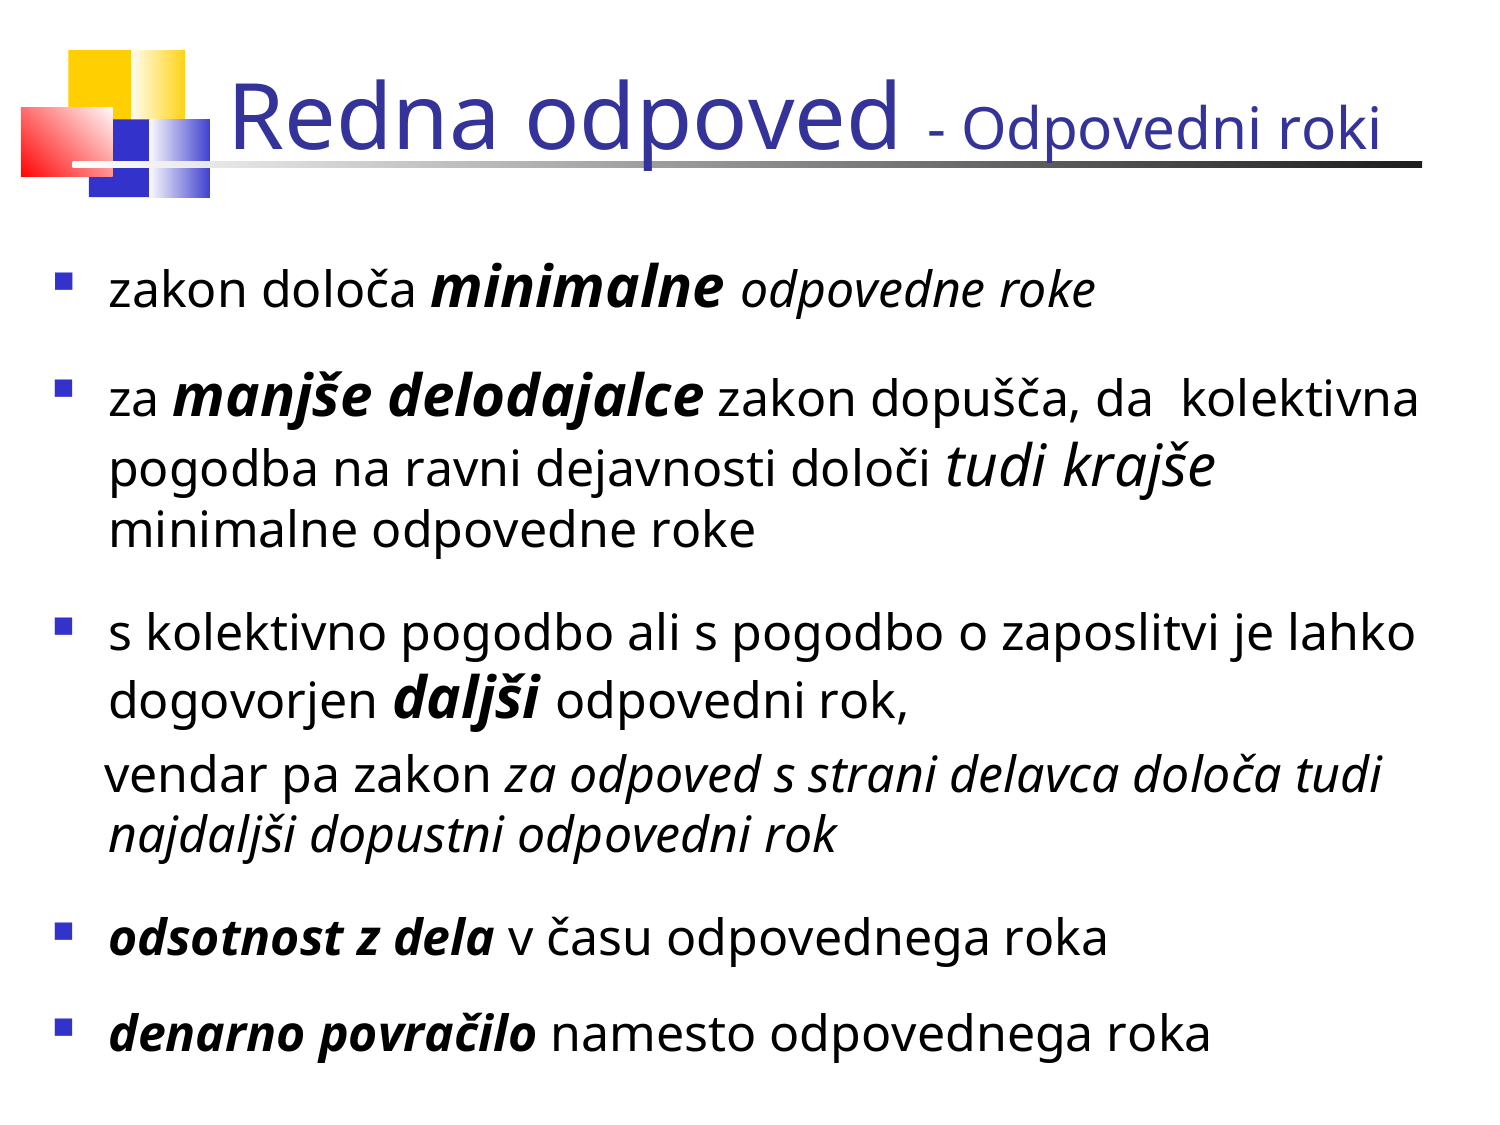

# Redna odpoved - Odpovedni roki
zakon določa minimalne odpovedne roke
za manjše delodajalce zakon dopušča, da kolektivna pogodba na ravni dejavnosti določi tudi krajše minimalne odpovedne roke
s kolektivno pogodbo ali s pogodbo o zaposlitvi je lahko dogovorjen daljši odpovedni rok,
 vendar pa zakon za odpoved s strani delavca določa tudi najdaljši dopustni odpovedni rok
odsotnost z dela v času odpovednega roka
denarno povračilo namesto odpovednega roka